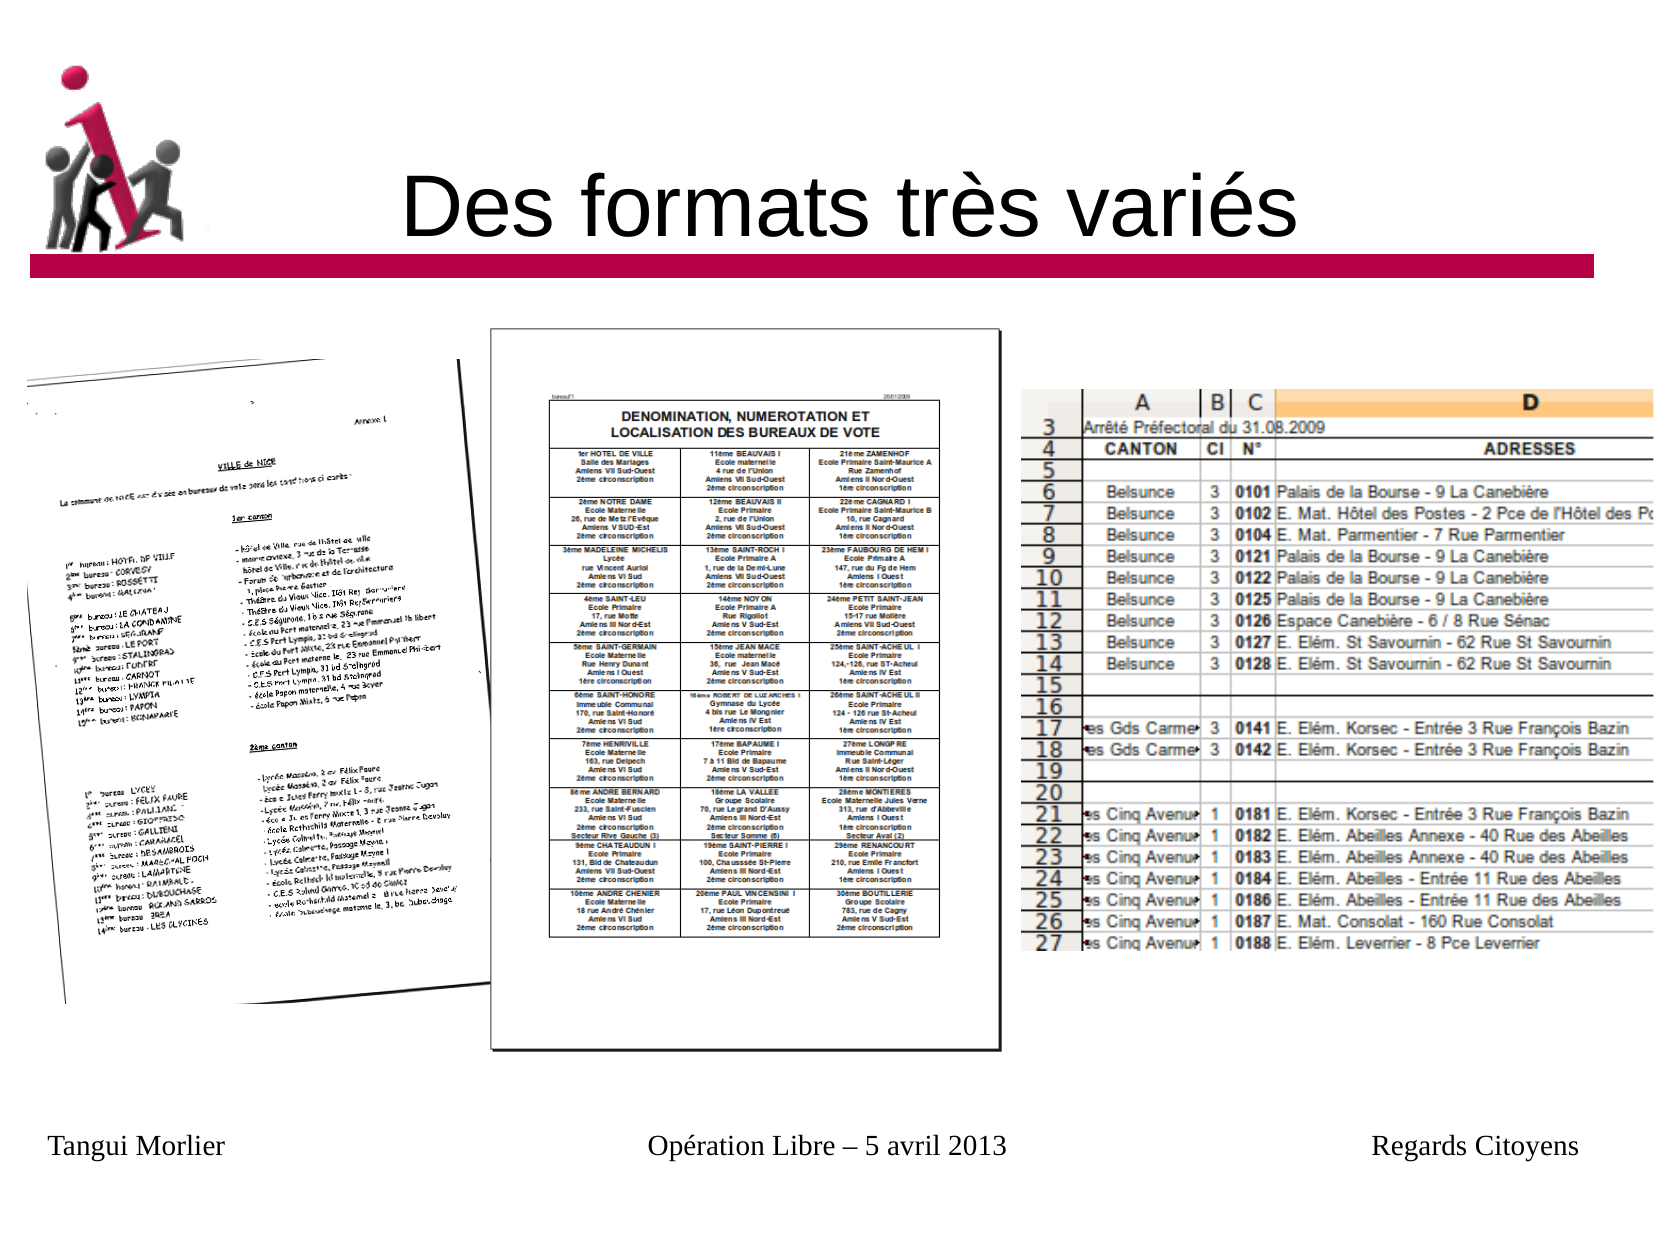

# Des formats très variés
Tangui Morlier - Opération Libre - 5 avril 2013